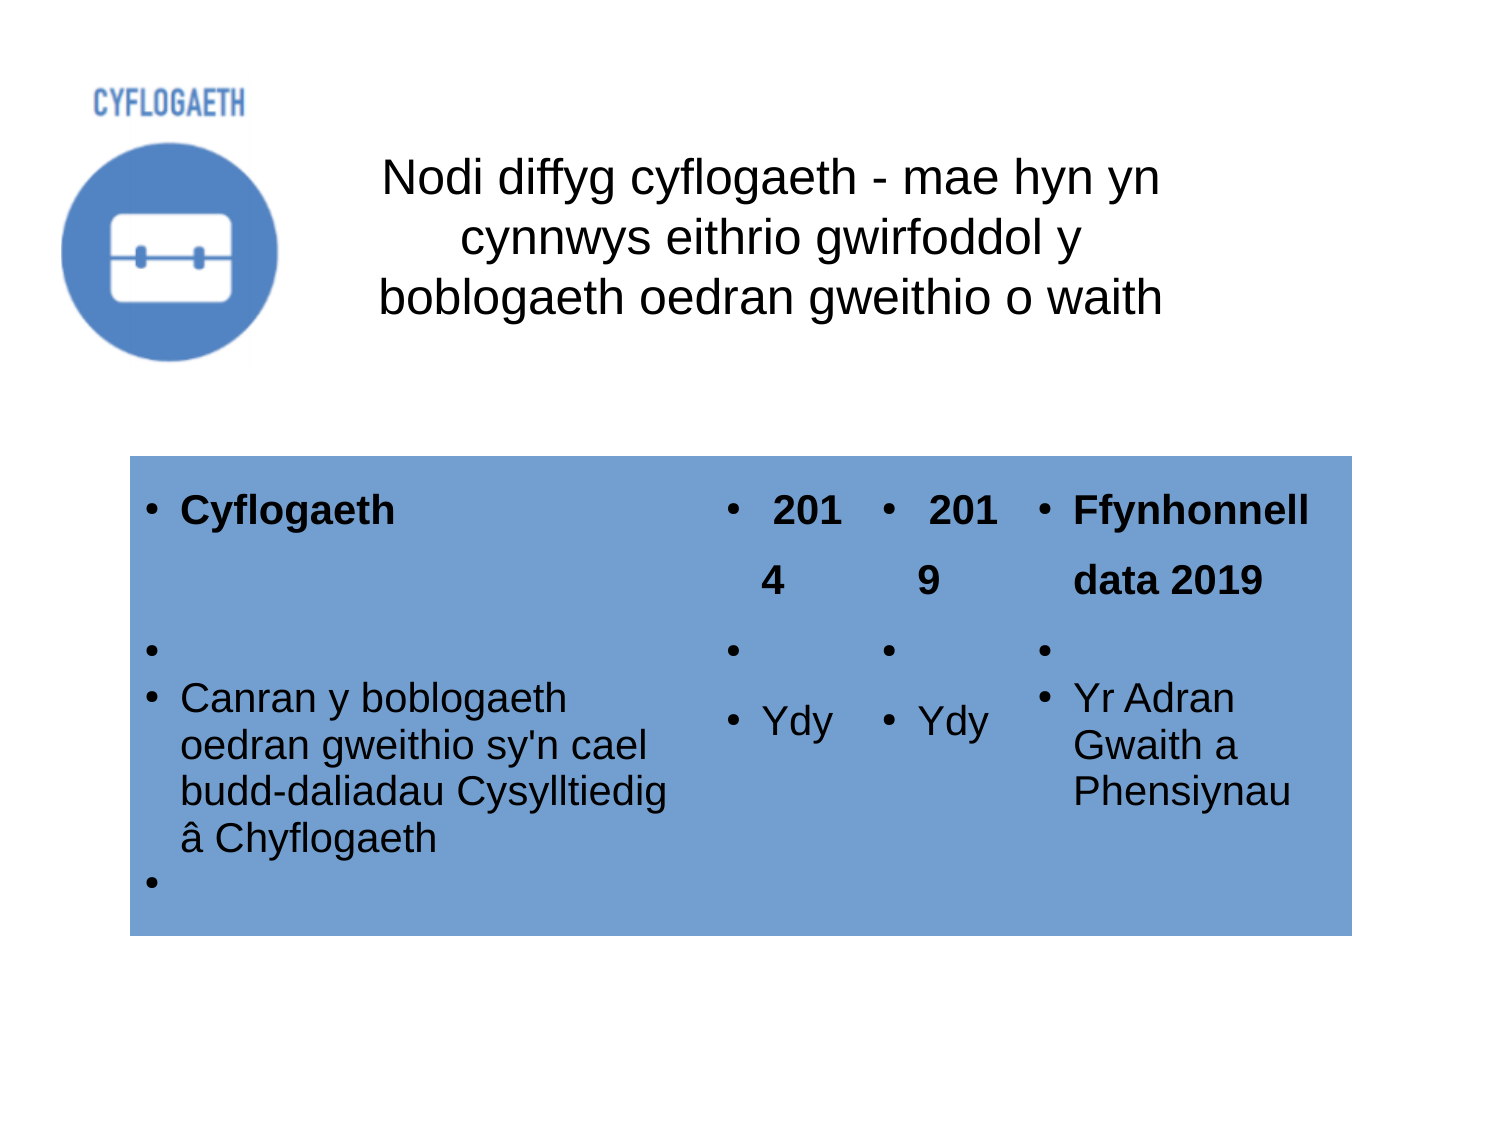

Nodi diffyg cyflogaeth - mae hyn yn cynnwys eithrio gwirfoddol y boblogaeth oedran gweithio o waith
| Cyflogaeth | 2014 | 2019 | Ffynhonnell data 2019 |
| --- | --- | --- | --- |
| Canran y boblogaeth oedran gweithio sy'n cael budd-daliadau Cysylltiedig â Chyflogaeth | Ydy | Ydy | Yr Adran Gwaith a Phensiynau |